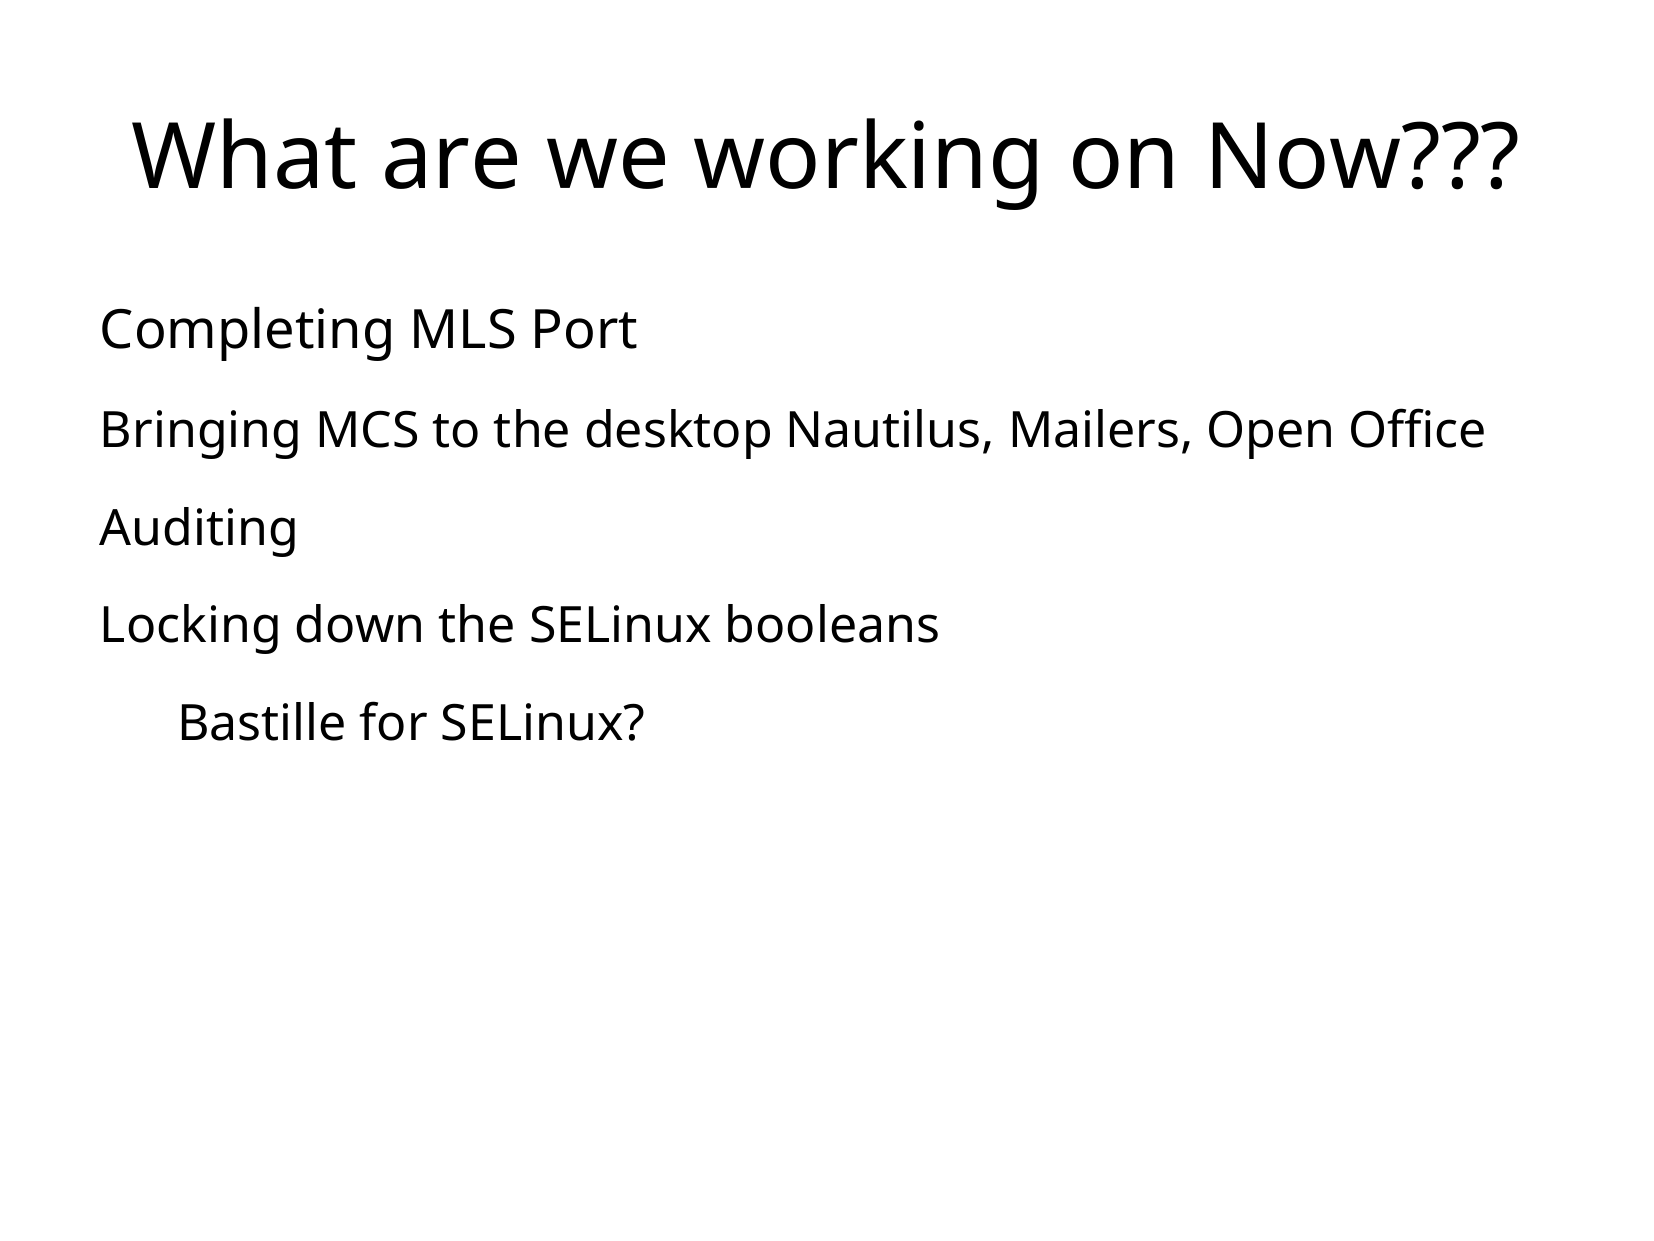

# What are we working on Now???
Completing MLS Port
Bringing MCS to the desktop Nautilus, Mailers, Open Office
Auditing
Locking down the SELinux booleans
Bastille for SELinux?